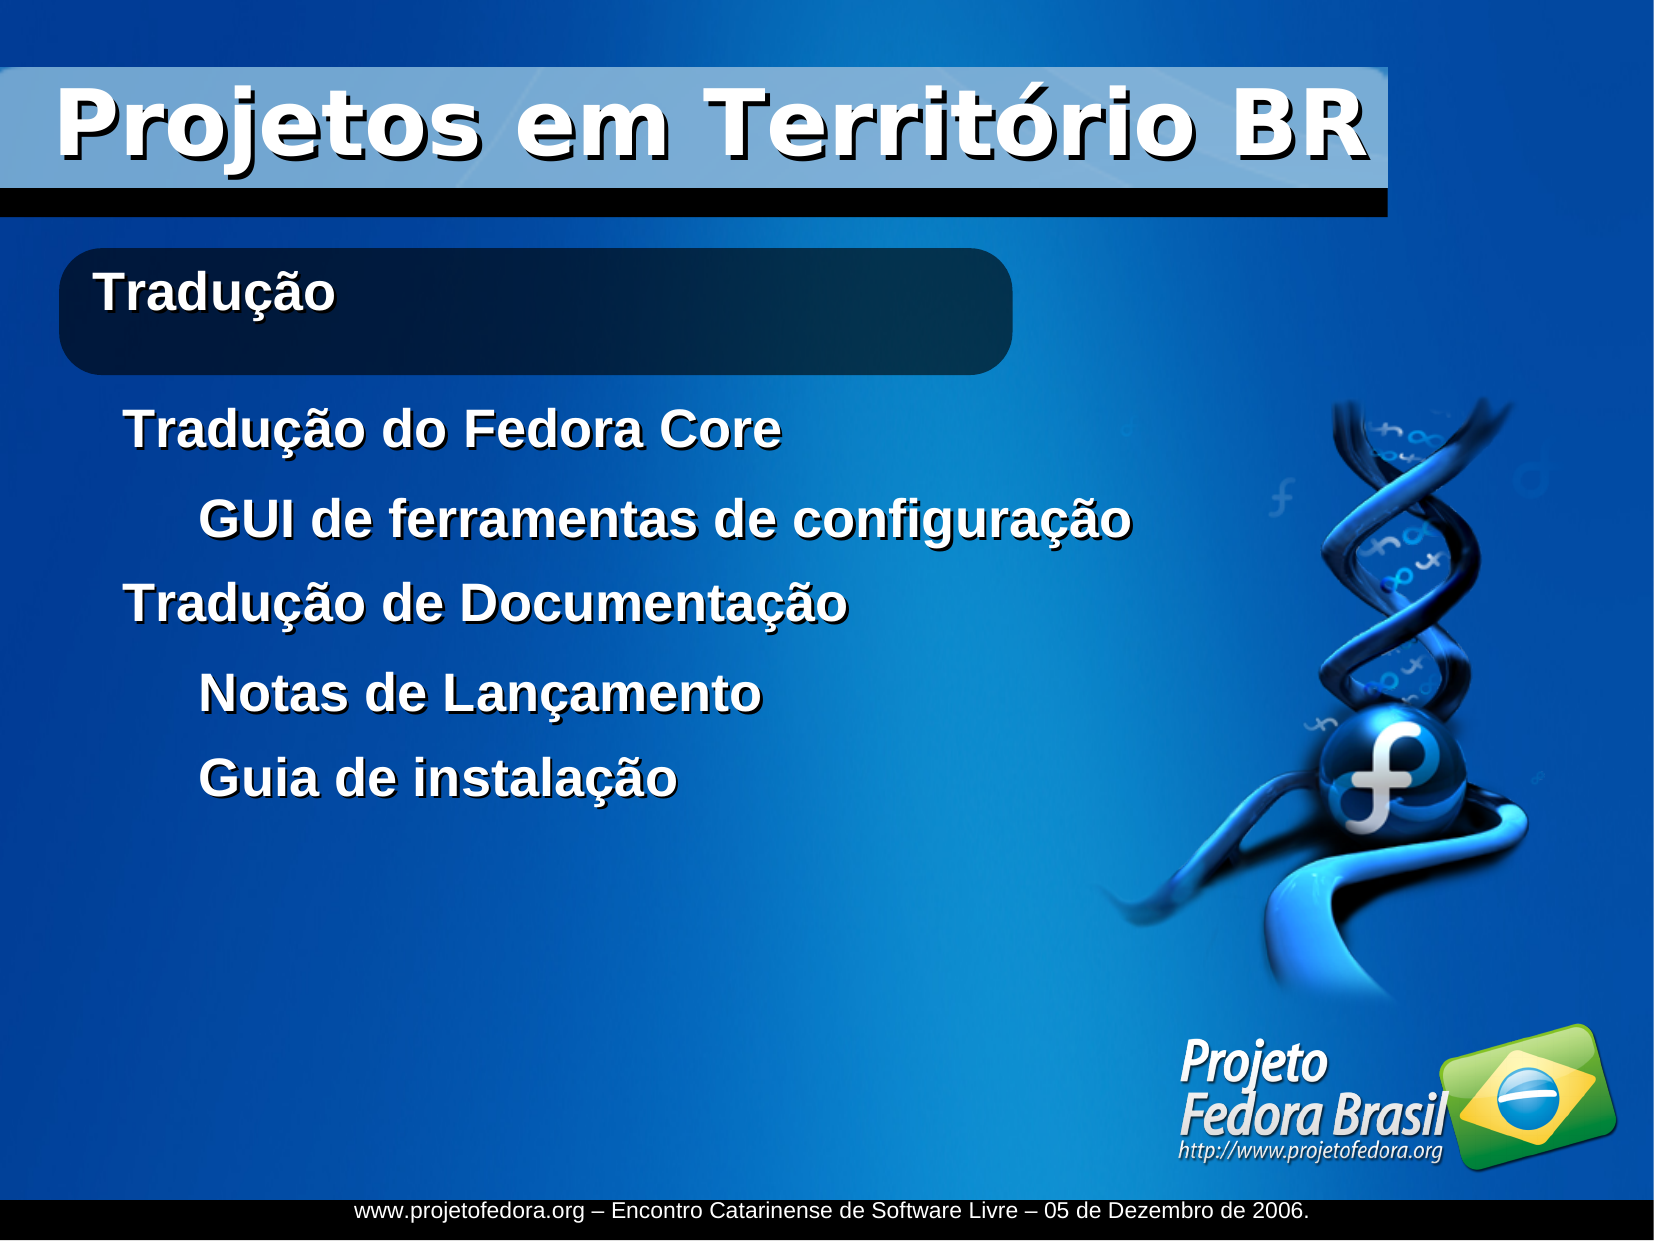

Projetos em Território BR
# Tradução
Tradução do Fedora Core
GUI de ferramentas de configuração
Tradução de Documentação
Notas de Lançamento
Guia de instalação
www.projetofedora.org – Encontro Catarinense de Software Livre – 05 de Dezembro de 2006.